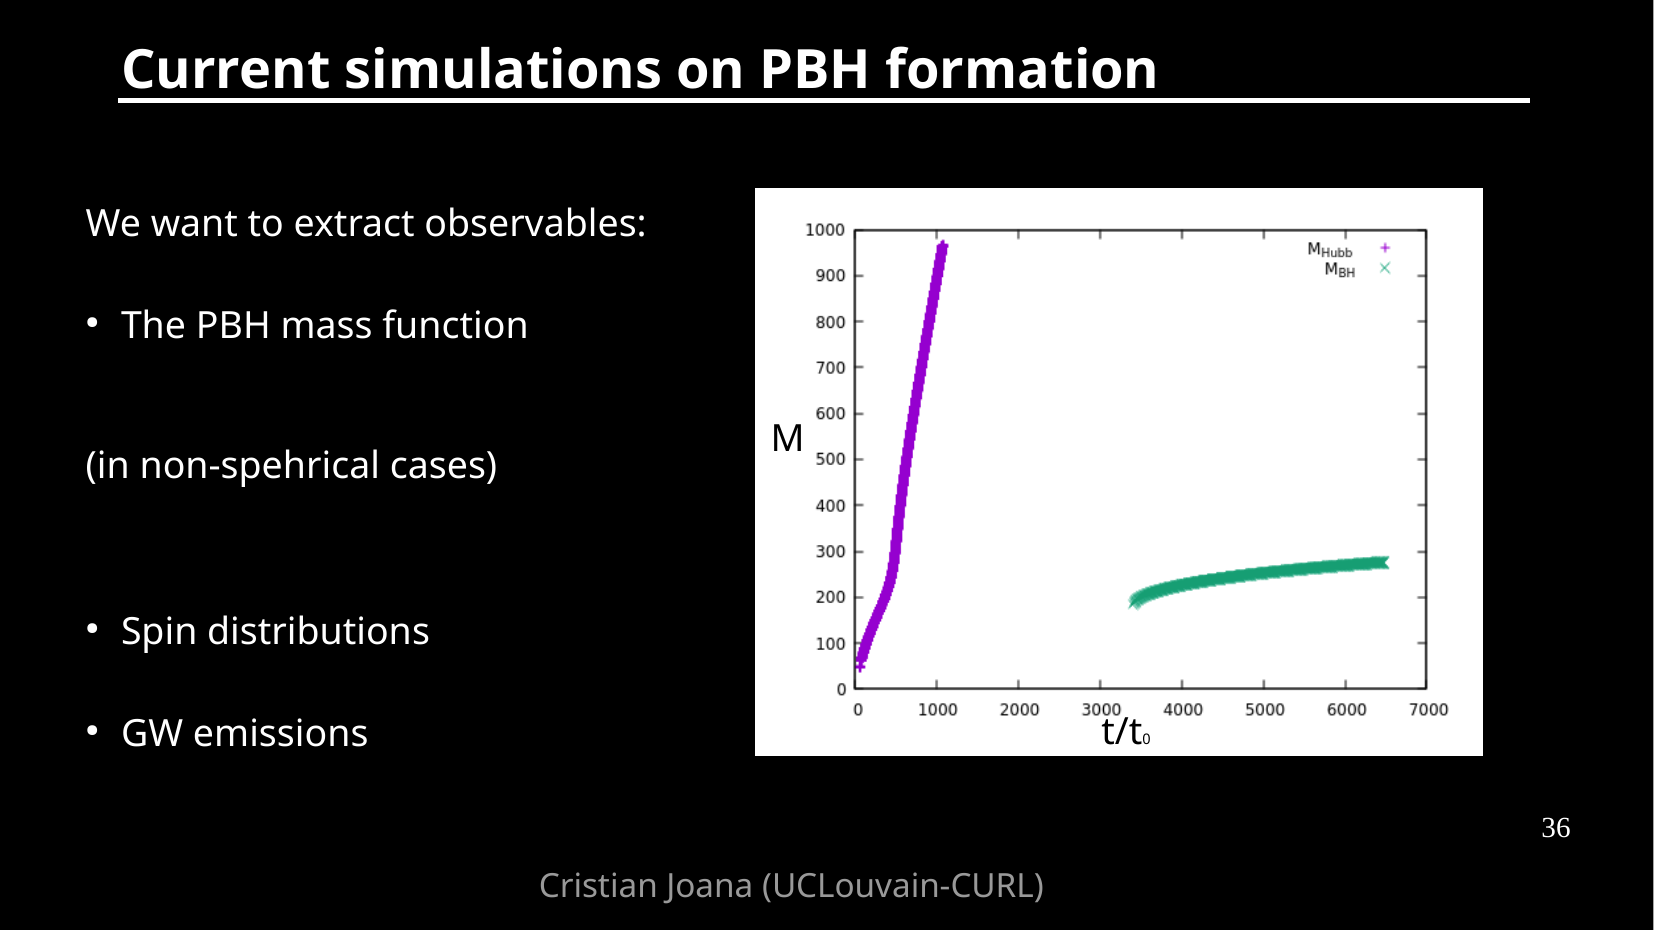

Current simulations on PBH formation
We want to extract observables:
The PBH mass function
Spin distributions
GW emissions
M
(in non-spehrical cases)
t/t0
36
Cristian Joana (UCLouvain-CURL)